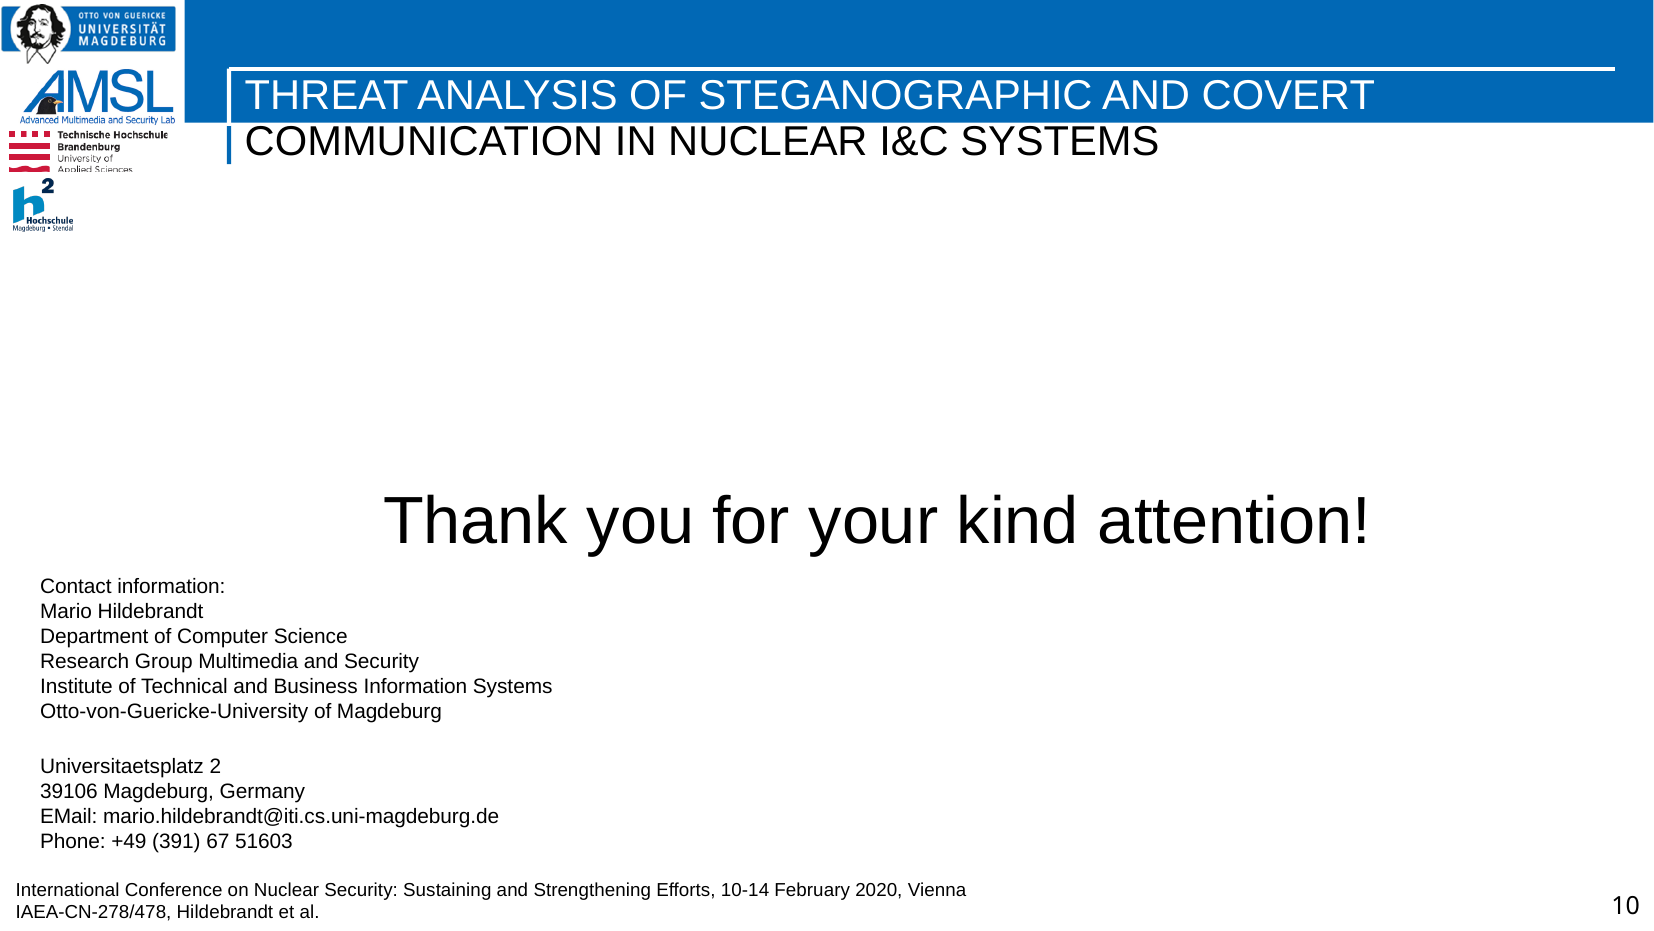

# THREAT ANALYSIS OF STEGANOGRAPHIC AND COVERT COMMUNICATION IN NUCLEAR I&C SYSTEMS
Thank you for your kind attention!
Contact information:
Mario Hildebrandt
Department of Computer Science
Research Group Multimedia and Security
Institute of Technical and Business Information Systems
Otto-von-Guericke-University of Magdeburg
Universitaetsplatz 2
39106 Magdeburg, Germany
EMail: mario.hildebrandt@iti.cs.uni-magdeburg.de
Phone: +49 (391) 67 51603